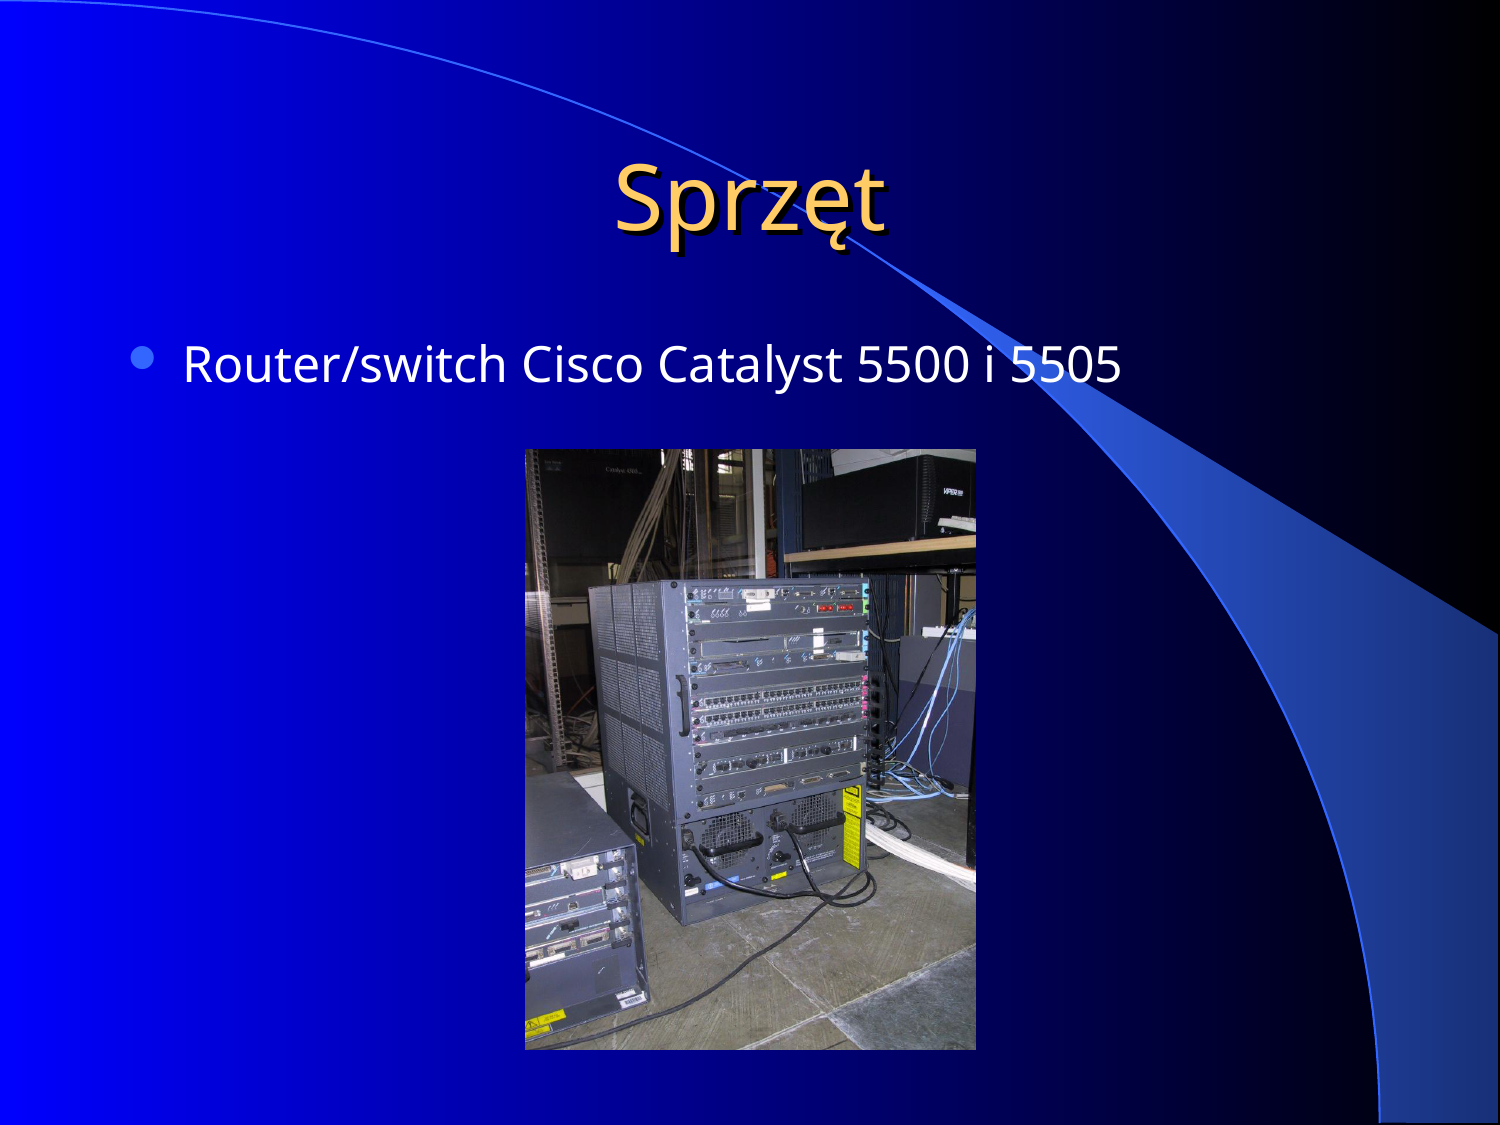

# Sprzęt
Router/switch Cisco Catalyst 5500 i 5505